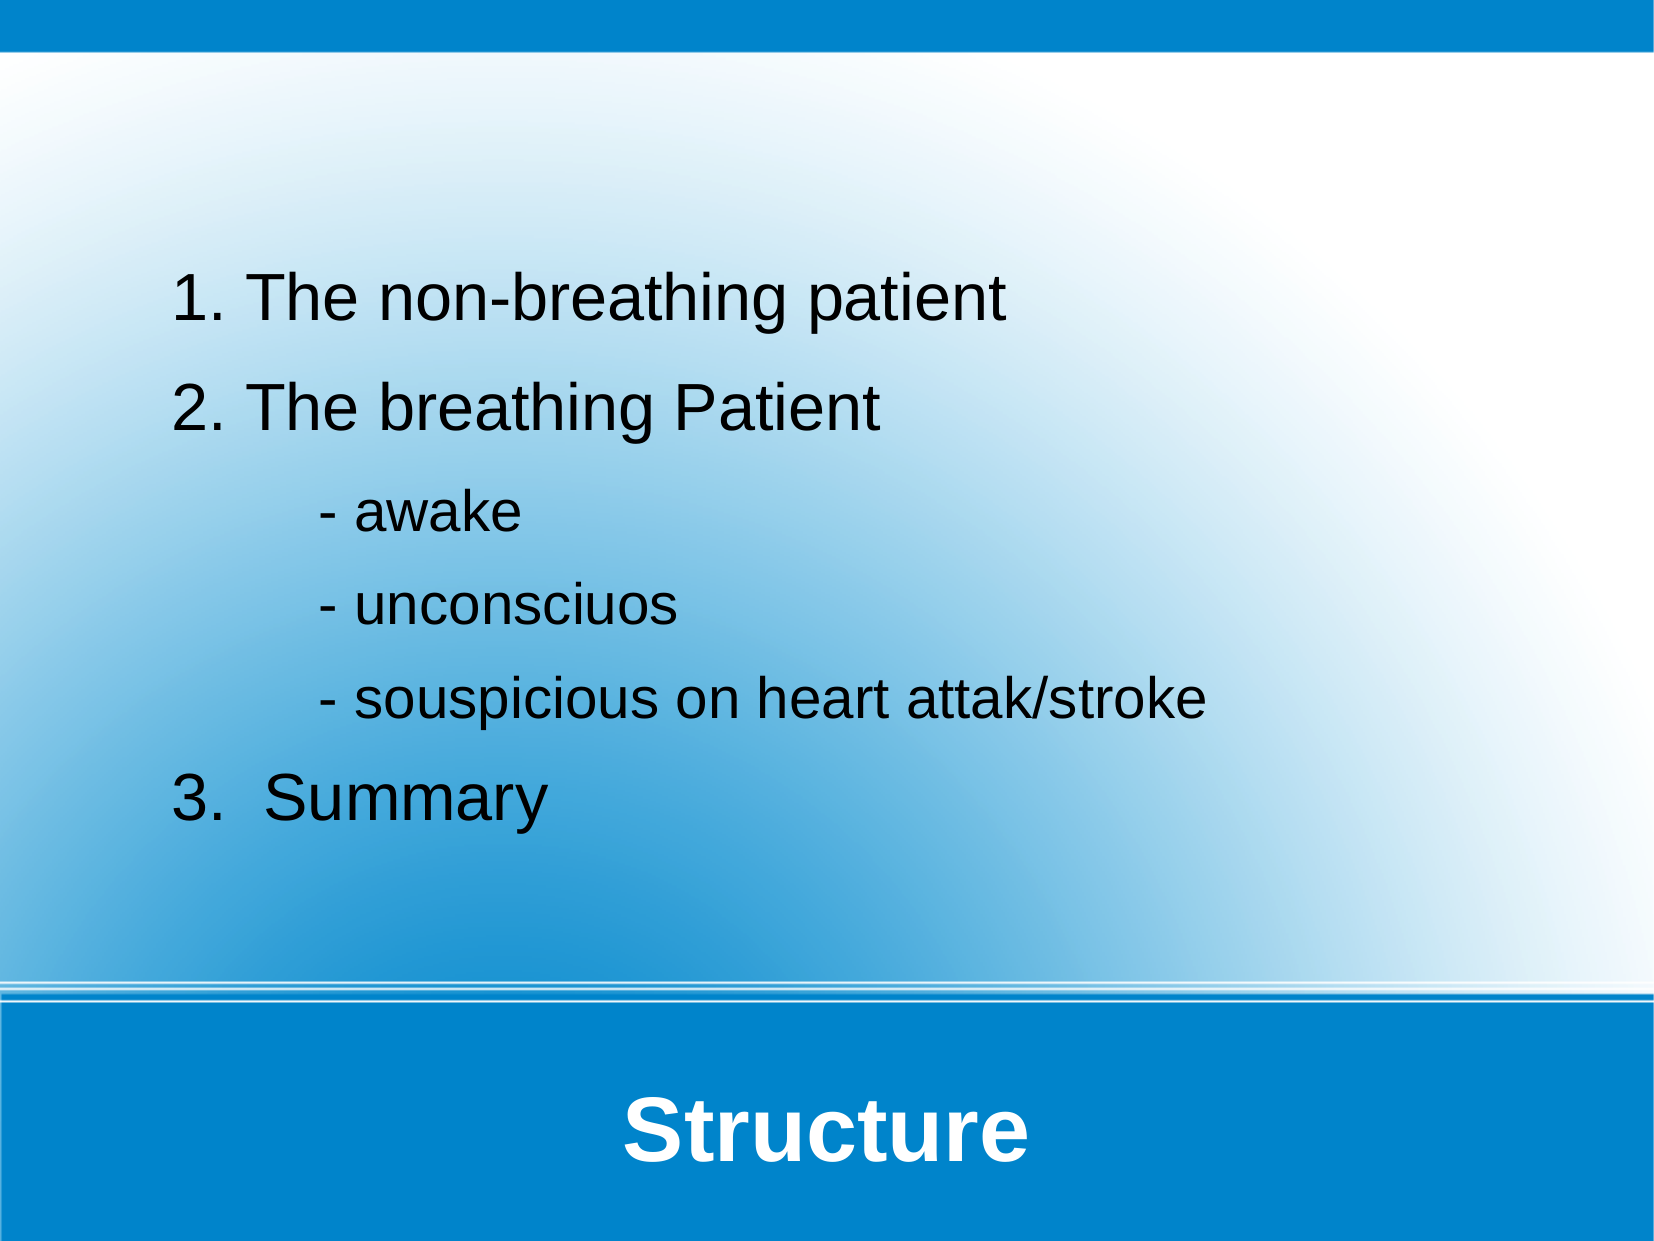

1. The non-breathing patient
2. The breathing Patient
- awake
- unconsciuos
- souspicious on heart attak/stroke
3. Summary
# Structure